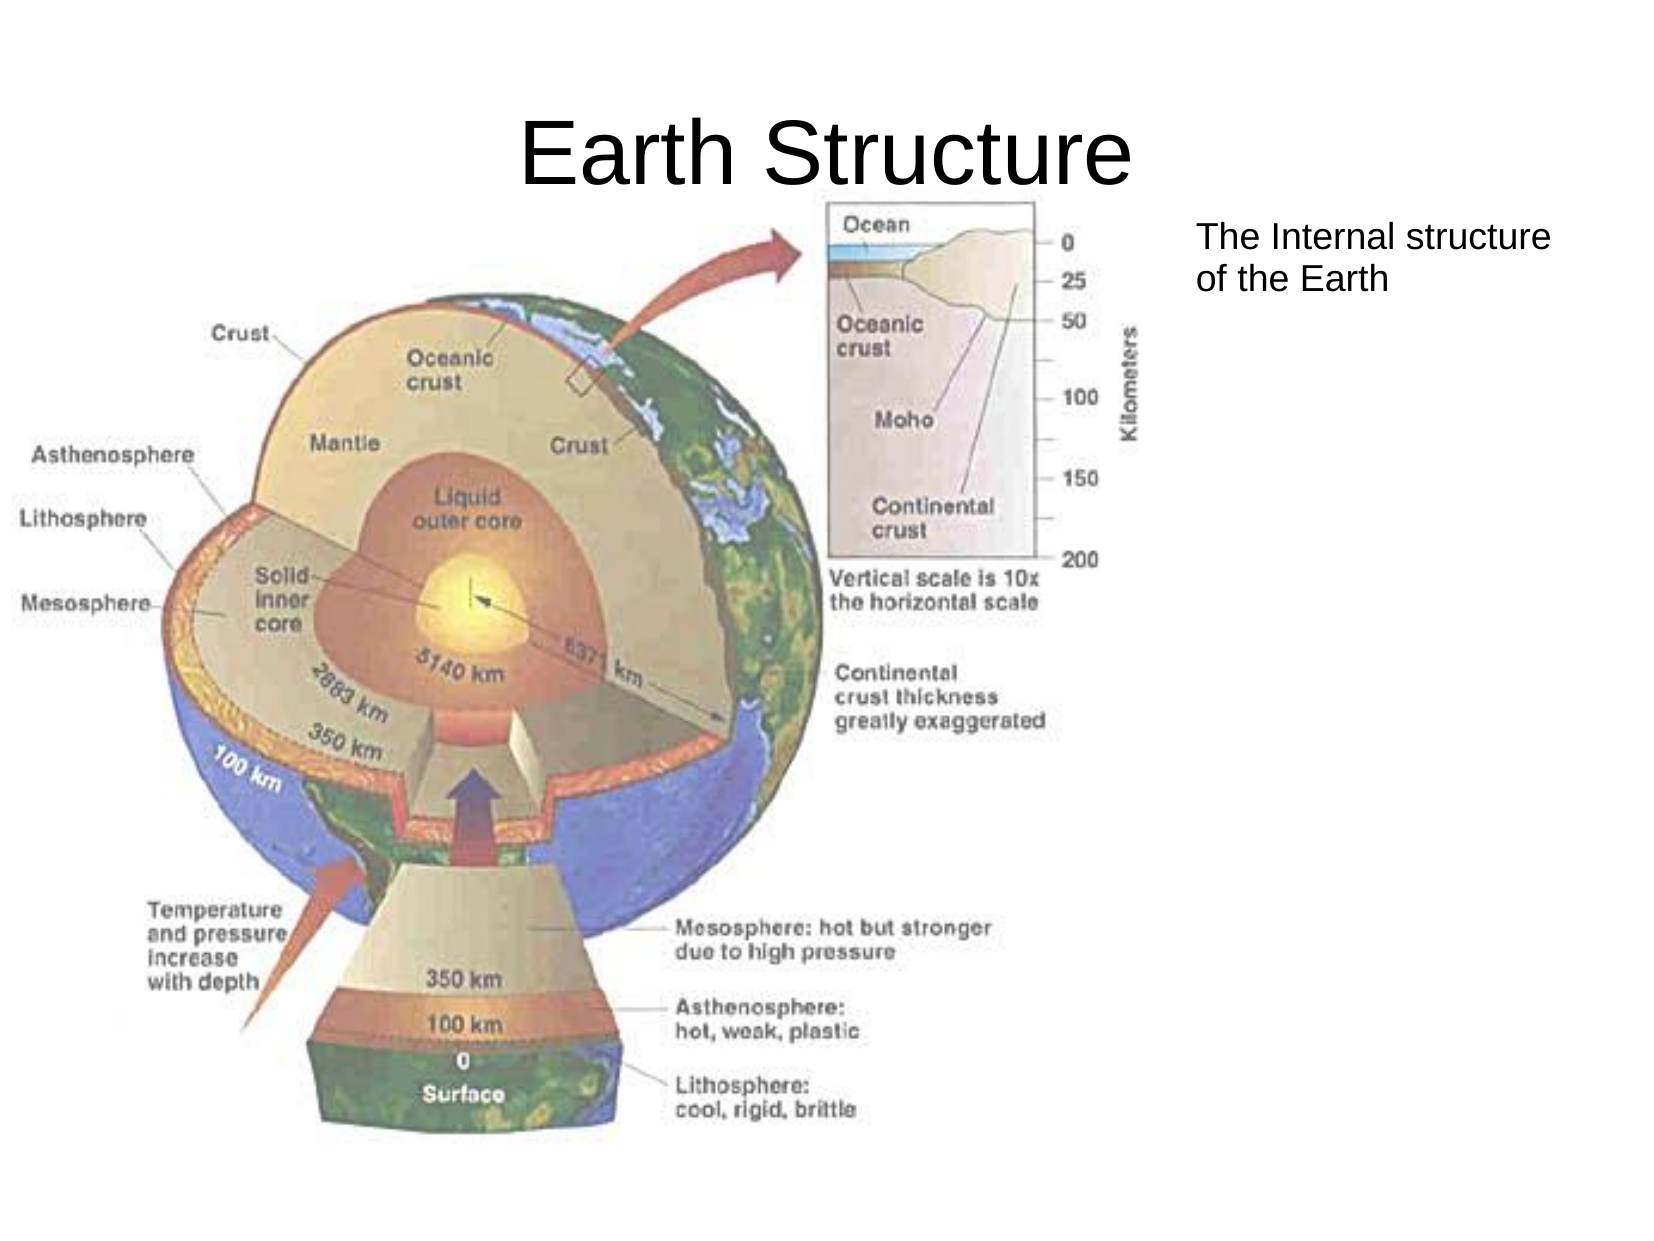

# Earth Structure
The Internal structure
of the Earth